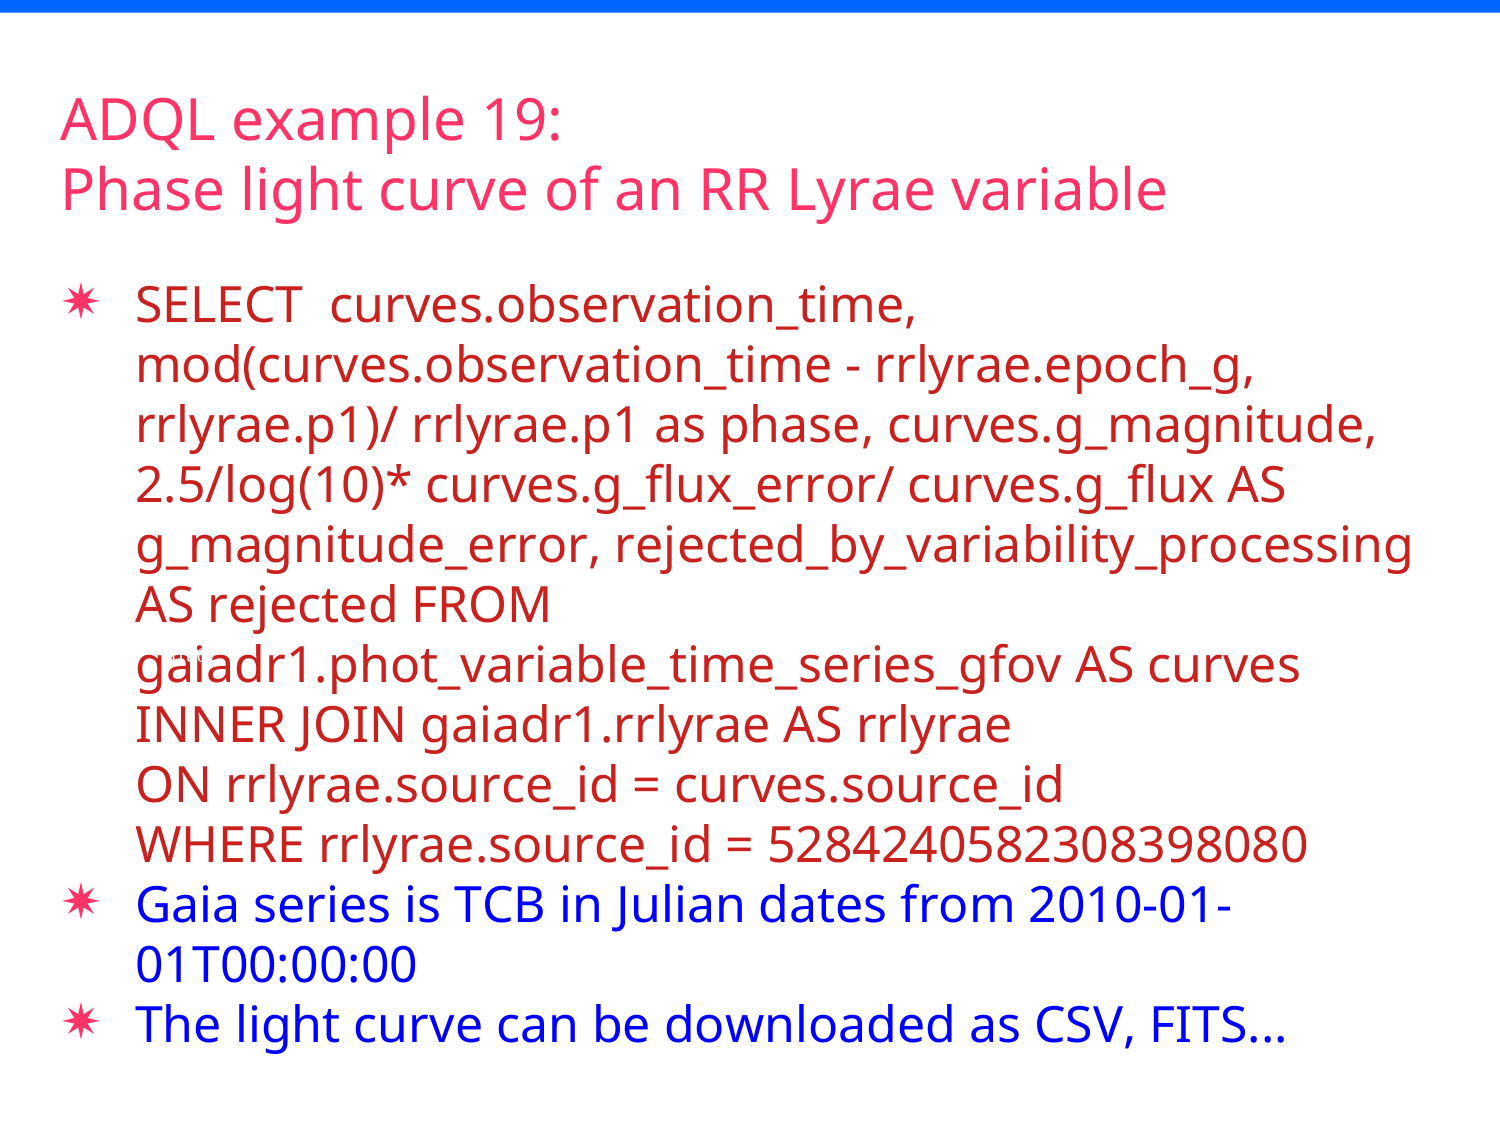

ADQL example 19:
Phase light curve of an RR Lyrae variable
SELECT curves.observation_time, mod(curves.observation_time - rrlyrae.epoch_g, rrlyrae.p1)/ rrlyrae.p1 as phase, curves.g_magnitude, 2.5/log(10)* curves.g_flux_error/ curves.g_flux AS g_magnitude_error, rejected_by_variability_processing AS rejected FROM gaiadr1.phot_variable_time_series_gfov AS curves INNER JOIN gaiadr1.rrlyrae AS rrlyrae
ON rrlyrae.source_id = curves.source_id
WHERE rrlyrae.source_id = 5284240582308398080
Gaia series is TCB in Julian dates from 2010-01-01T00:00:00
The light curve can be downloaded as CSV, FITS...
81867
54